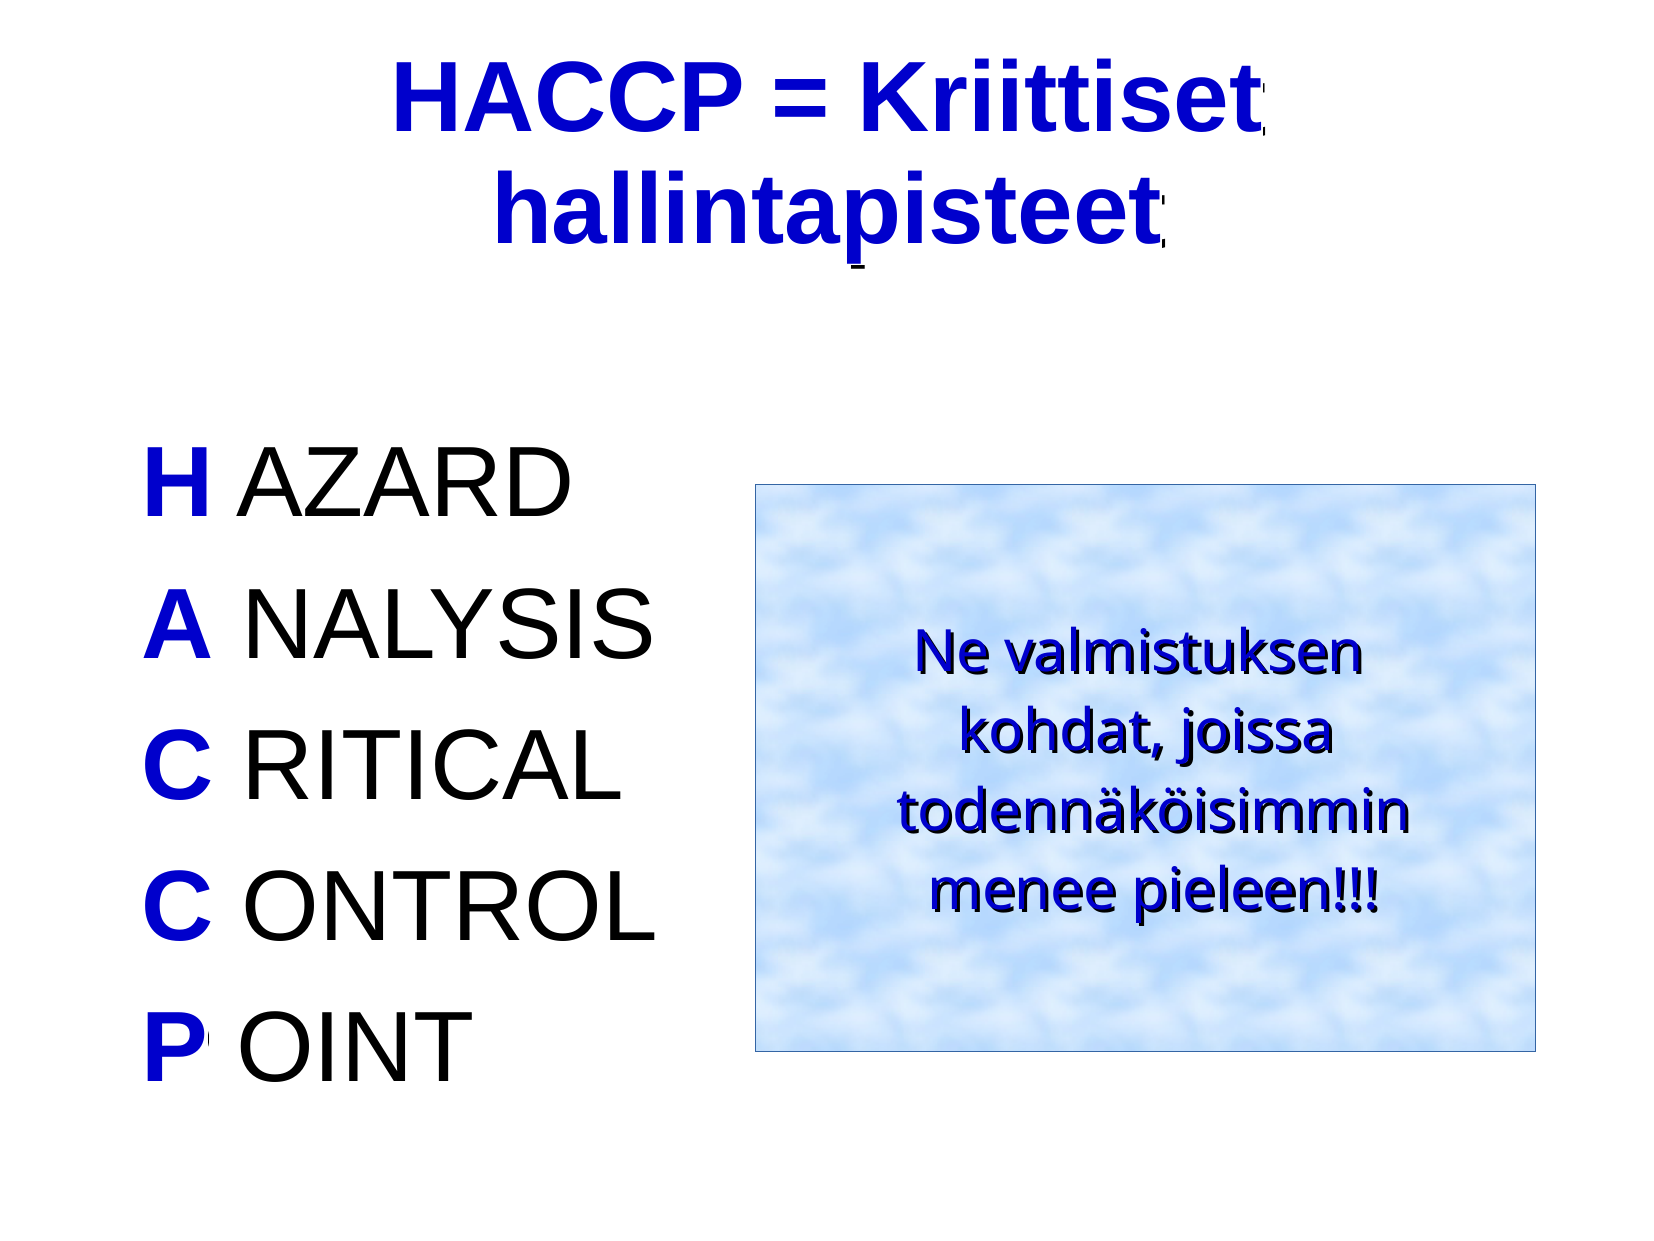

# HACCP = Kriittiset hallintapisteet
H AZARD
A NALYSIS
C RITICAL
C ONTROL
P OINT
Ne valmistuksen
kohdat, joissa
 todennäköisimmin
 menee pieleen!!!